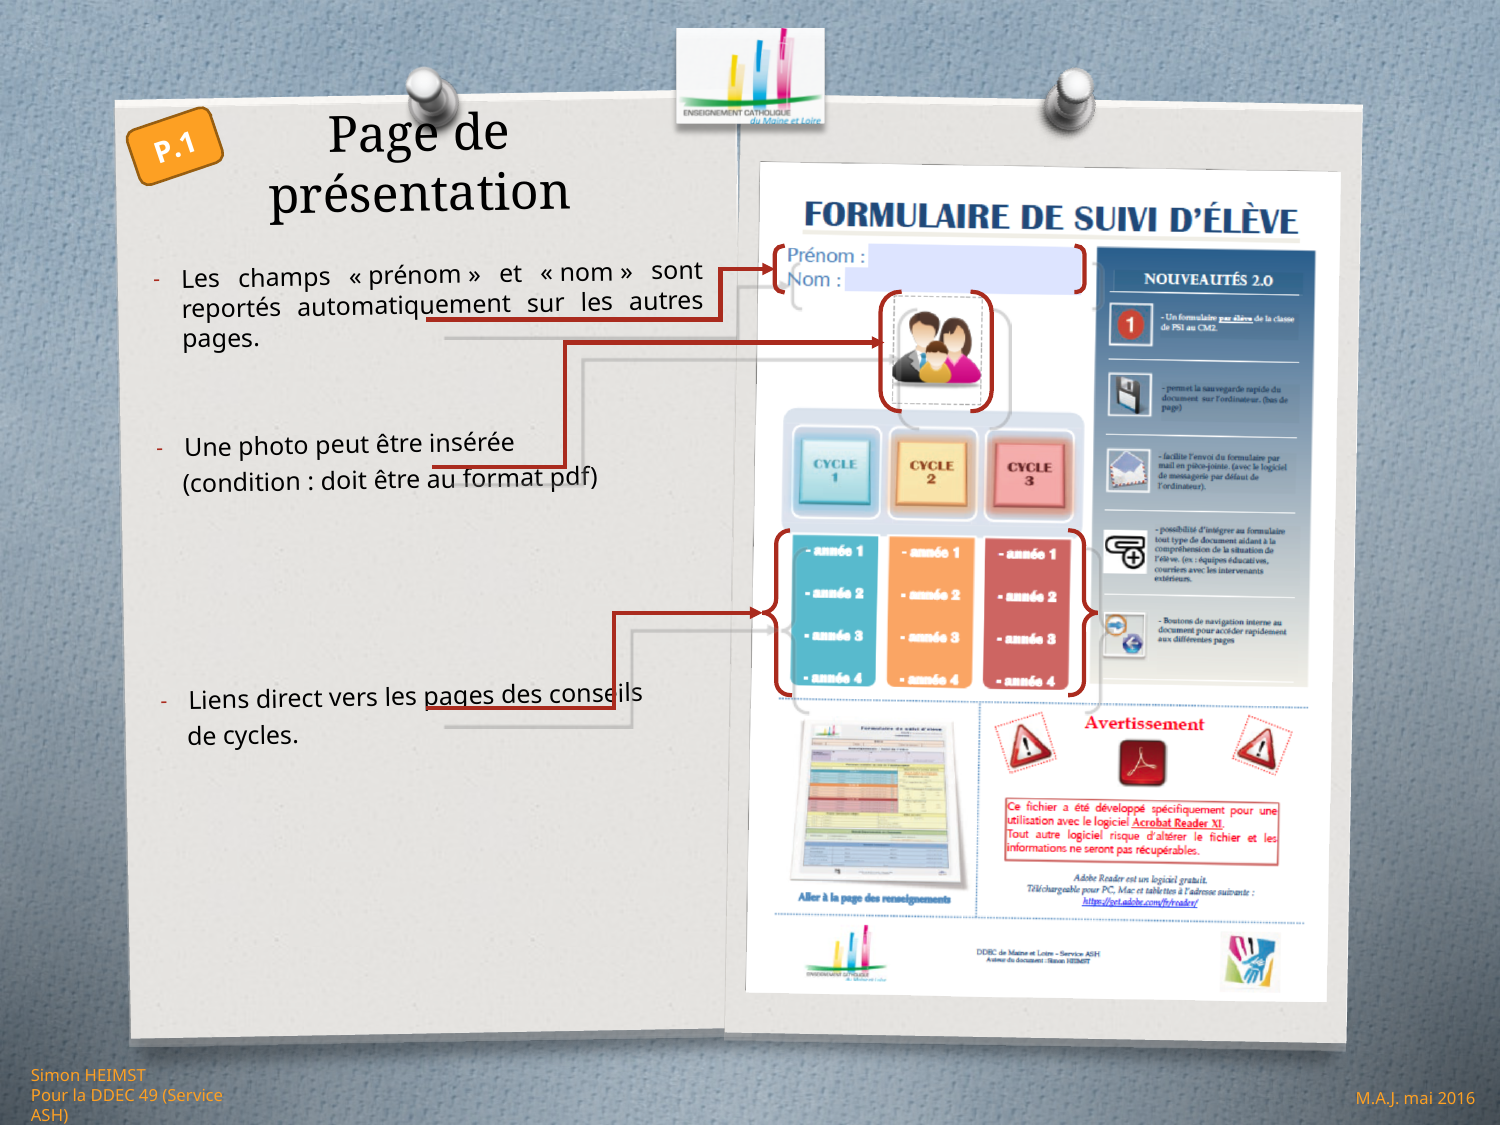

P.1
# Page de présentation
Les champs « prénom » et « nom » sont reportés automatiquement sur les autres pages.
Une photo peut être insérée
 (condition : doit être au format pdf)
Liens direct vers les pages des conseils
 de cycles.
Simon HEIMST
Pour la DDEC 49 (Service ASH)
M.A.J. mai 2016